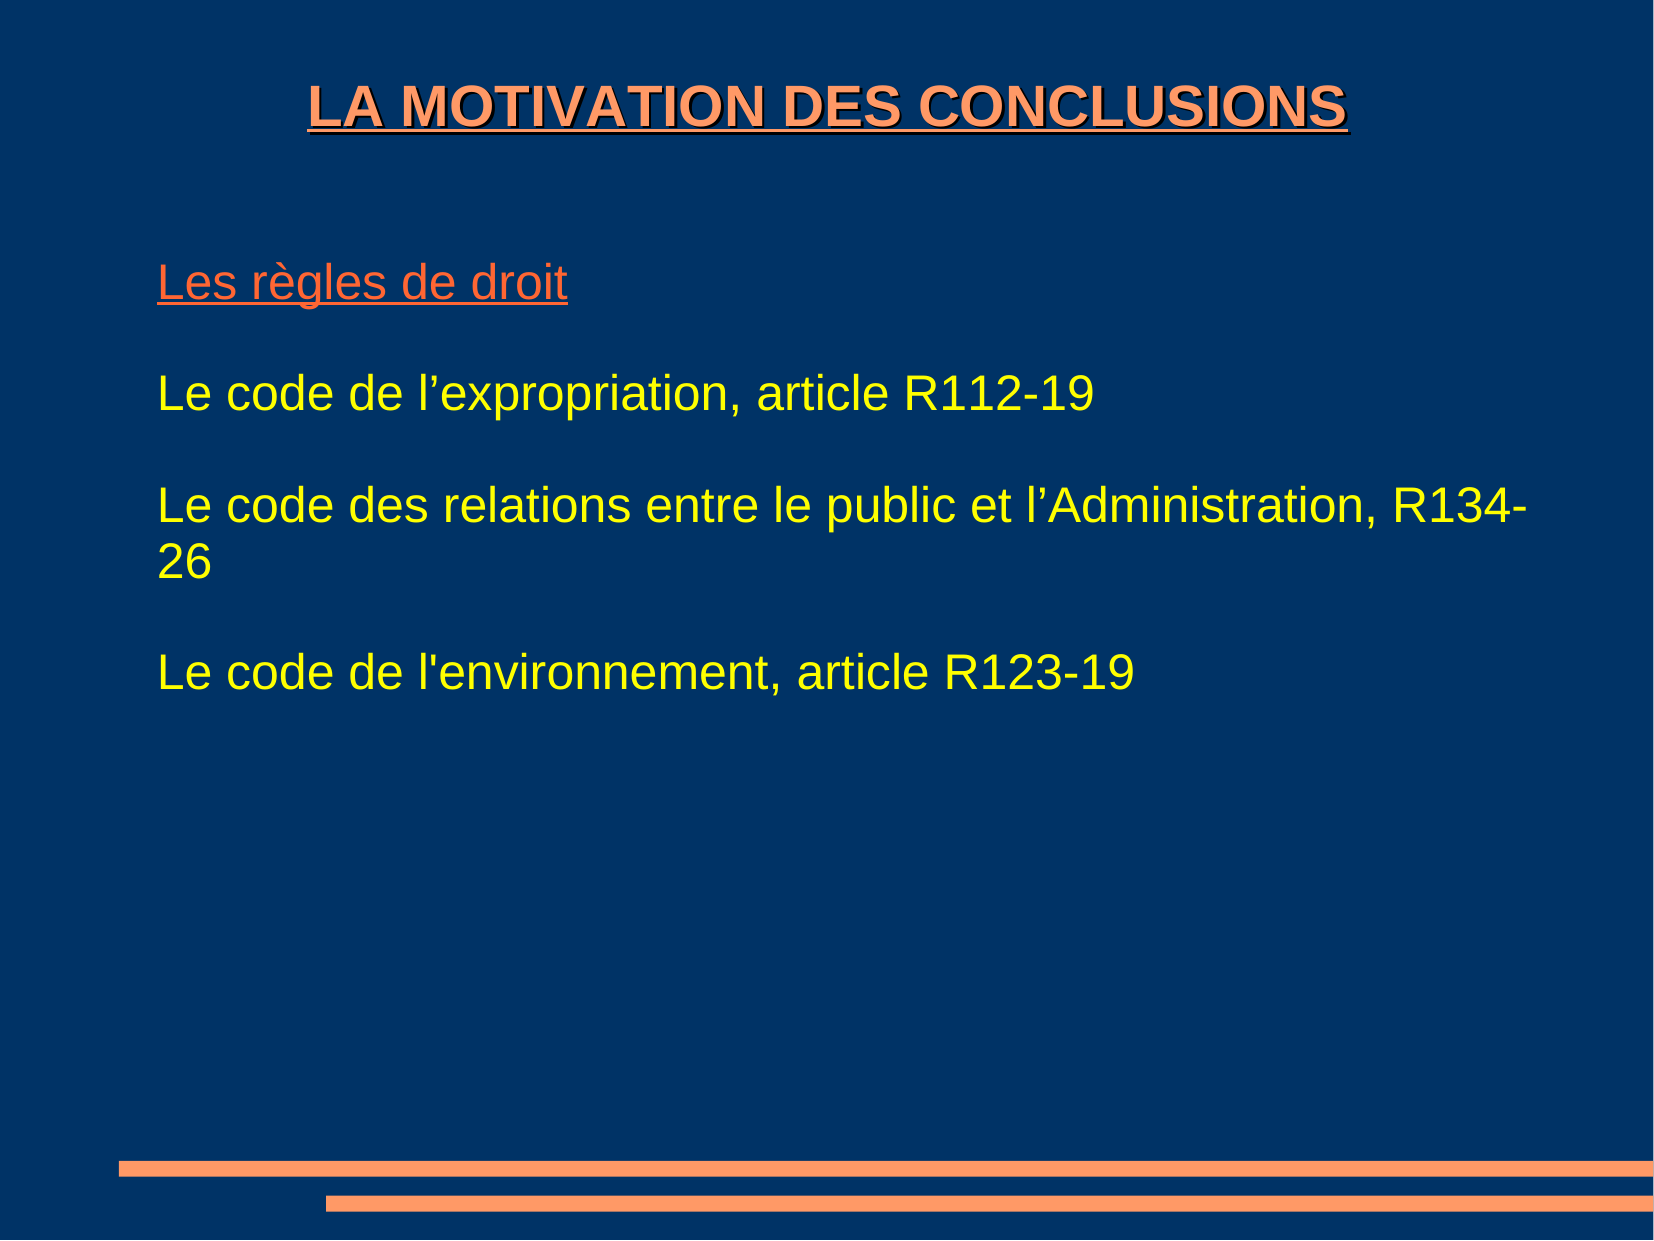

# LA MOTIVATION DES CONCLUSIONS
Les règles de droit
Le code de l’expropriation, article R112-19
Le code des relations entre le public et l’Administration, R134-26
Le code de l'environnement, article R123-19